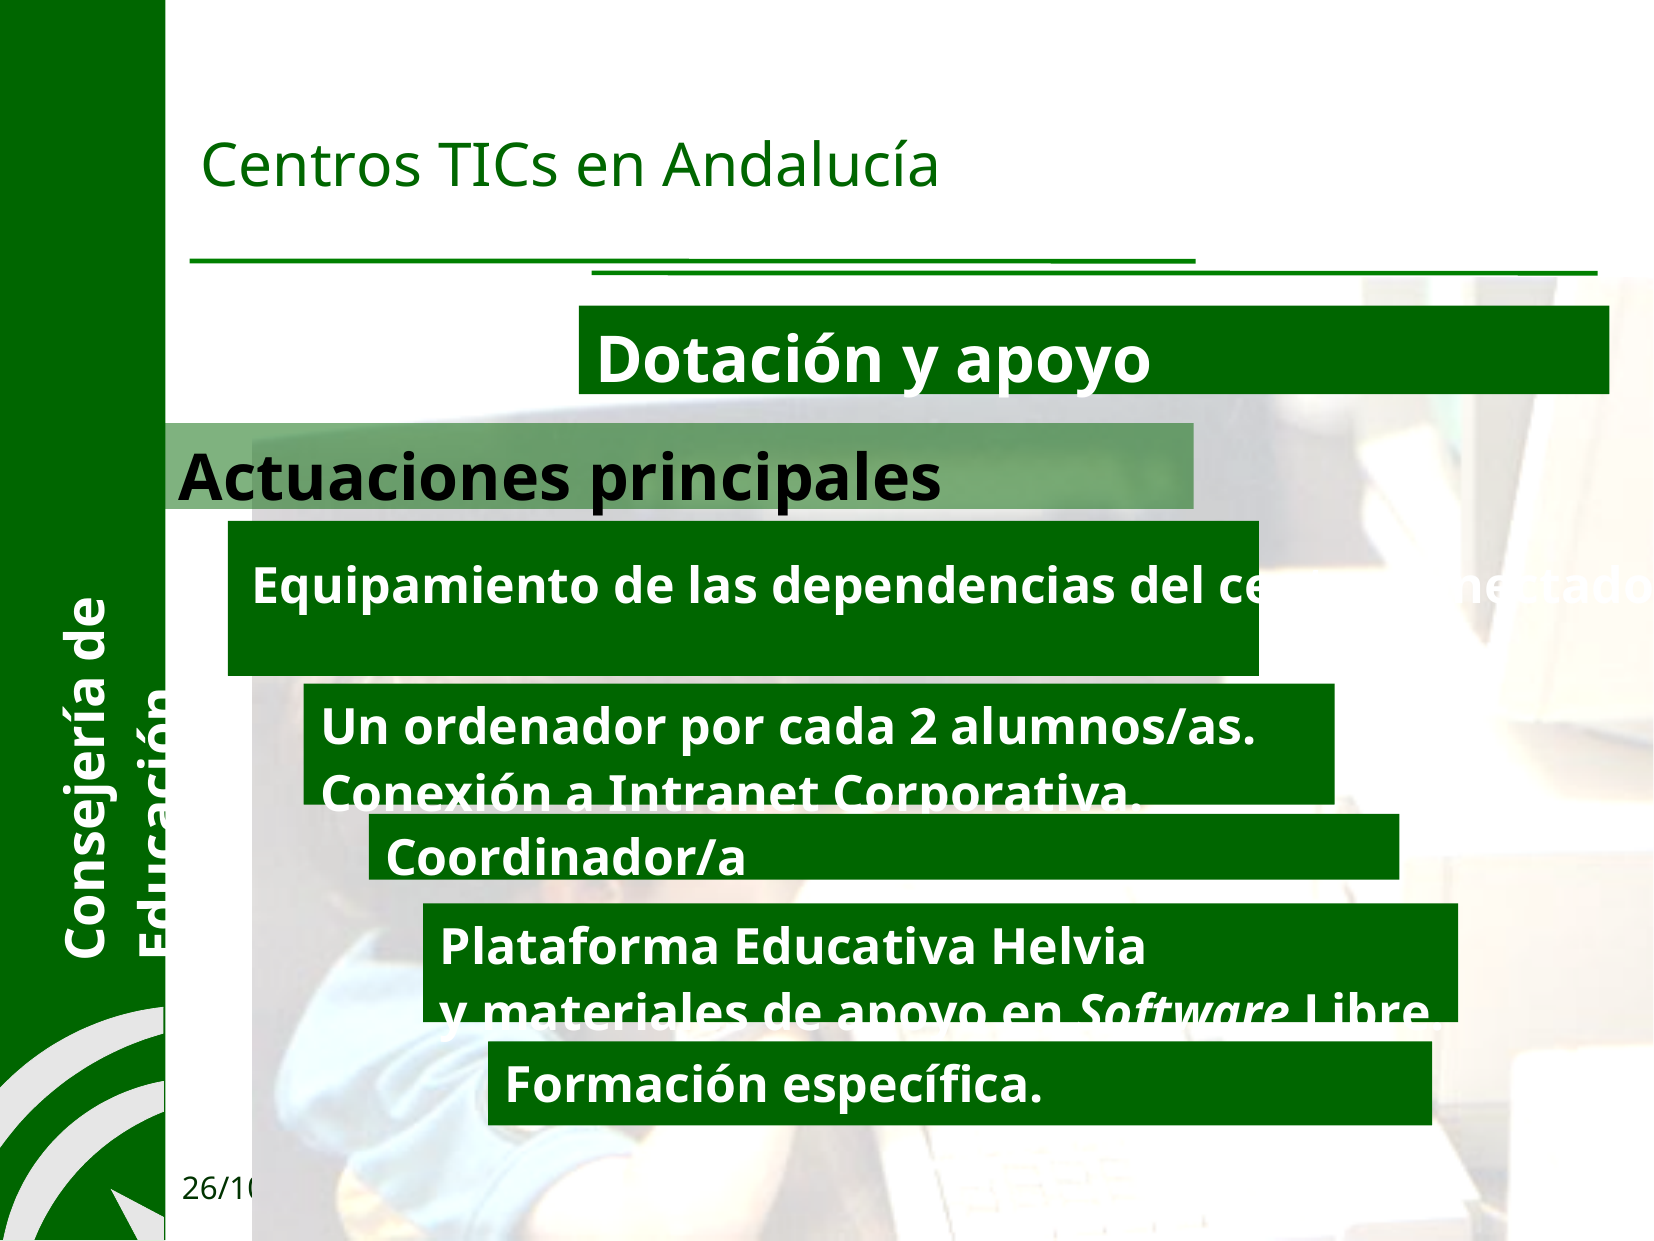

Centros TICs en Andalucía
Dotación y apoyo
Actuaciones principales
Equipamiento de las dependencias del centro conectado en banda ancha.
Un ordenador por cada 2 alumnos/as.
Conexión a Intranet Corporativa.
Coordinador/a
Plataforma Educativa Helvia
y materiales de apoyo en Software Libre.
Formación específica.
20